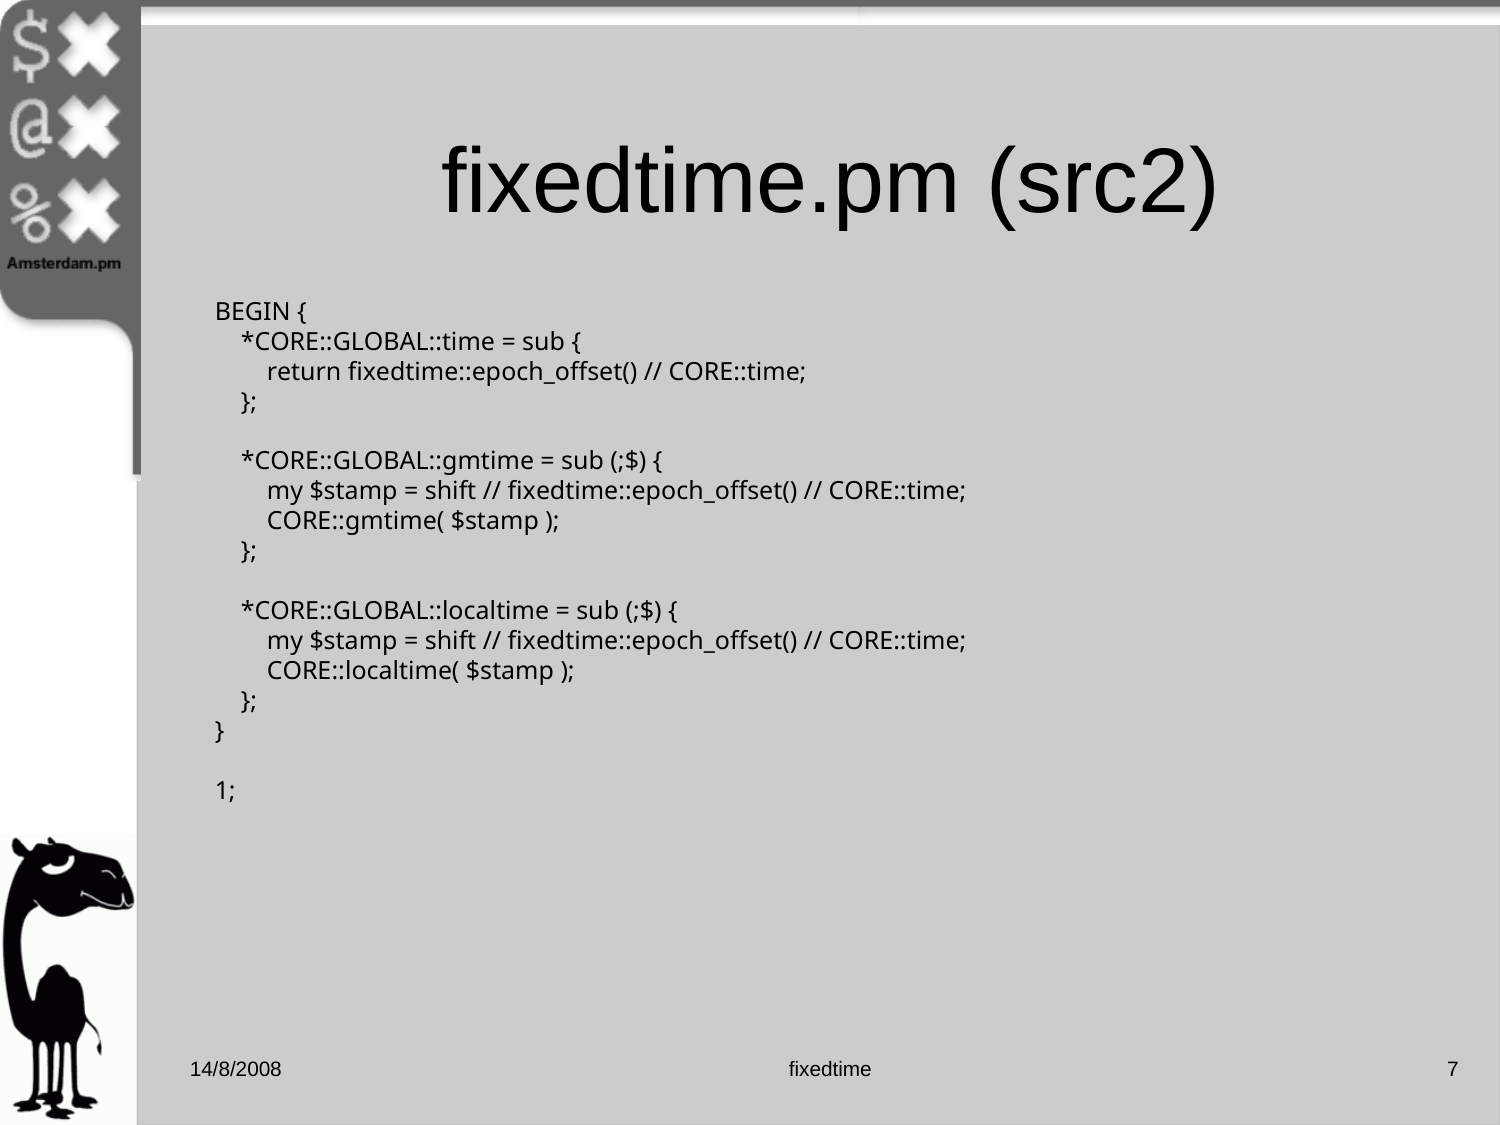

# fixedtime.pm (src2)
BEGIN {
 *CORE::GLOBAL::time = sub {
 return fixedtime::epoch_offset() // CORE::time;
 };
 *CORE::GLOBAL::gmtime = sub (;$) {
 my $stamp = shift // fixedtime::epoch_offset() // CORE::time;
 CORE::gmtime( $stamp );
 };
 *CORE::GLOBAL::localtime = sub (;$) {
 my $stamp = shift // fixedtime::epoch_offset() // CORE::time;
 CORE::localtime( $stamp );
 };
}
1;
14/8/2008
fixedtime
7